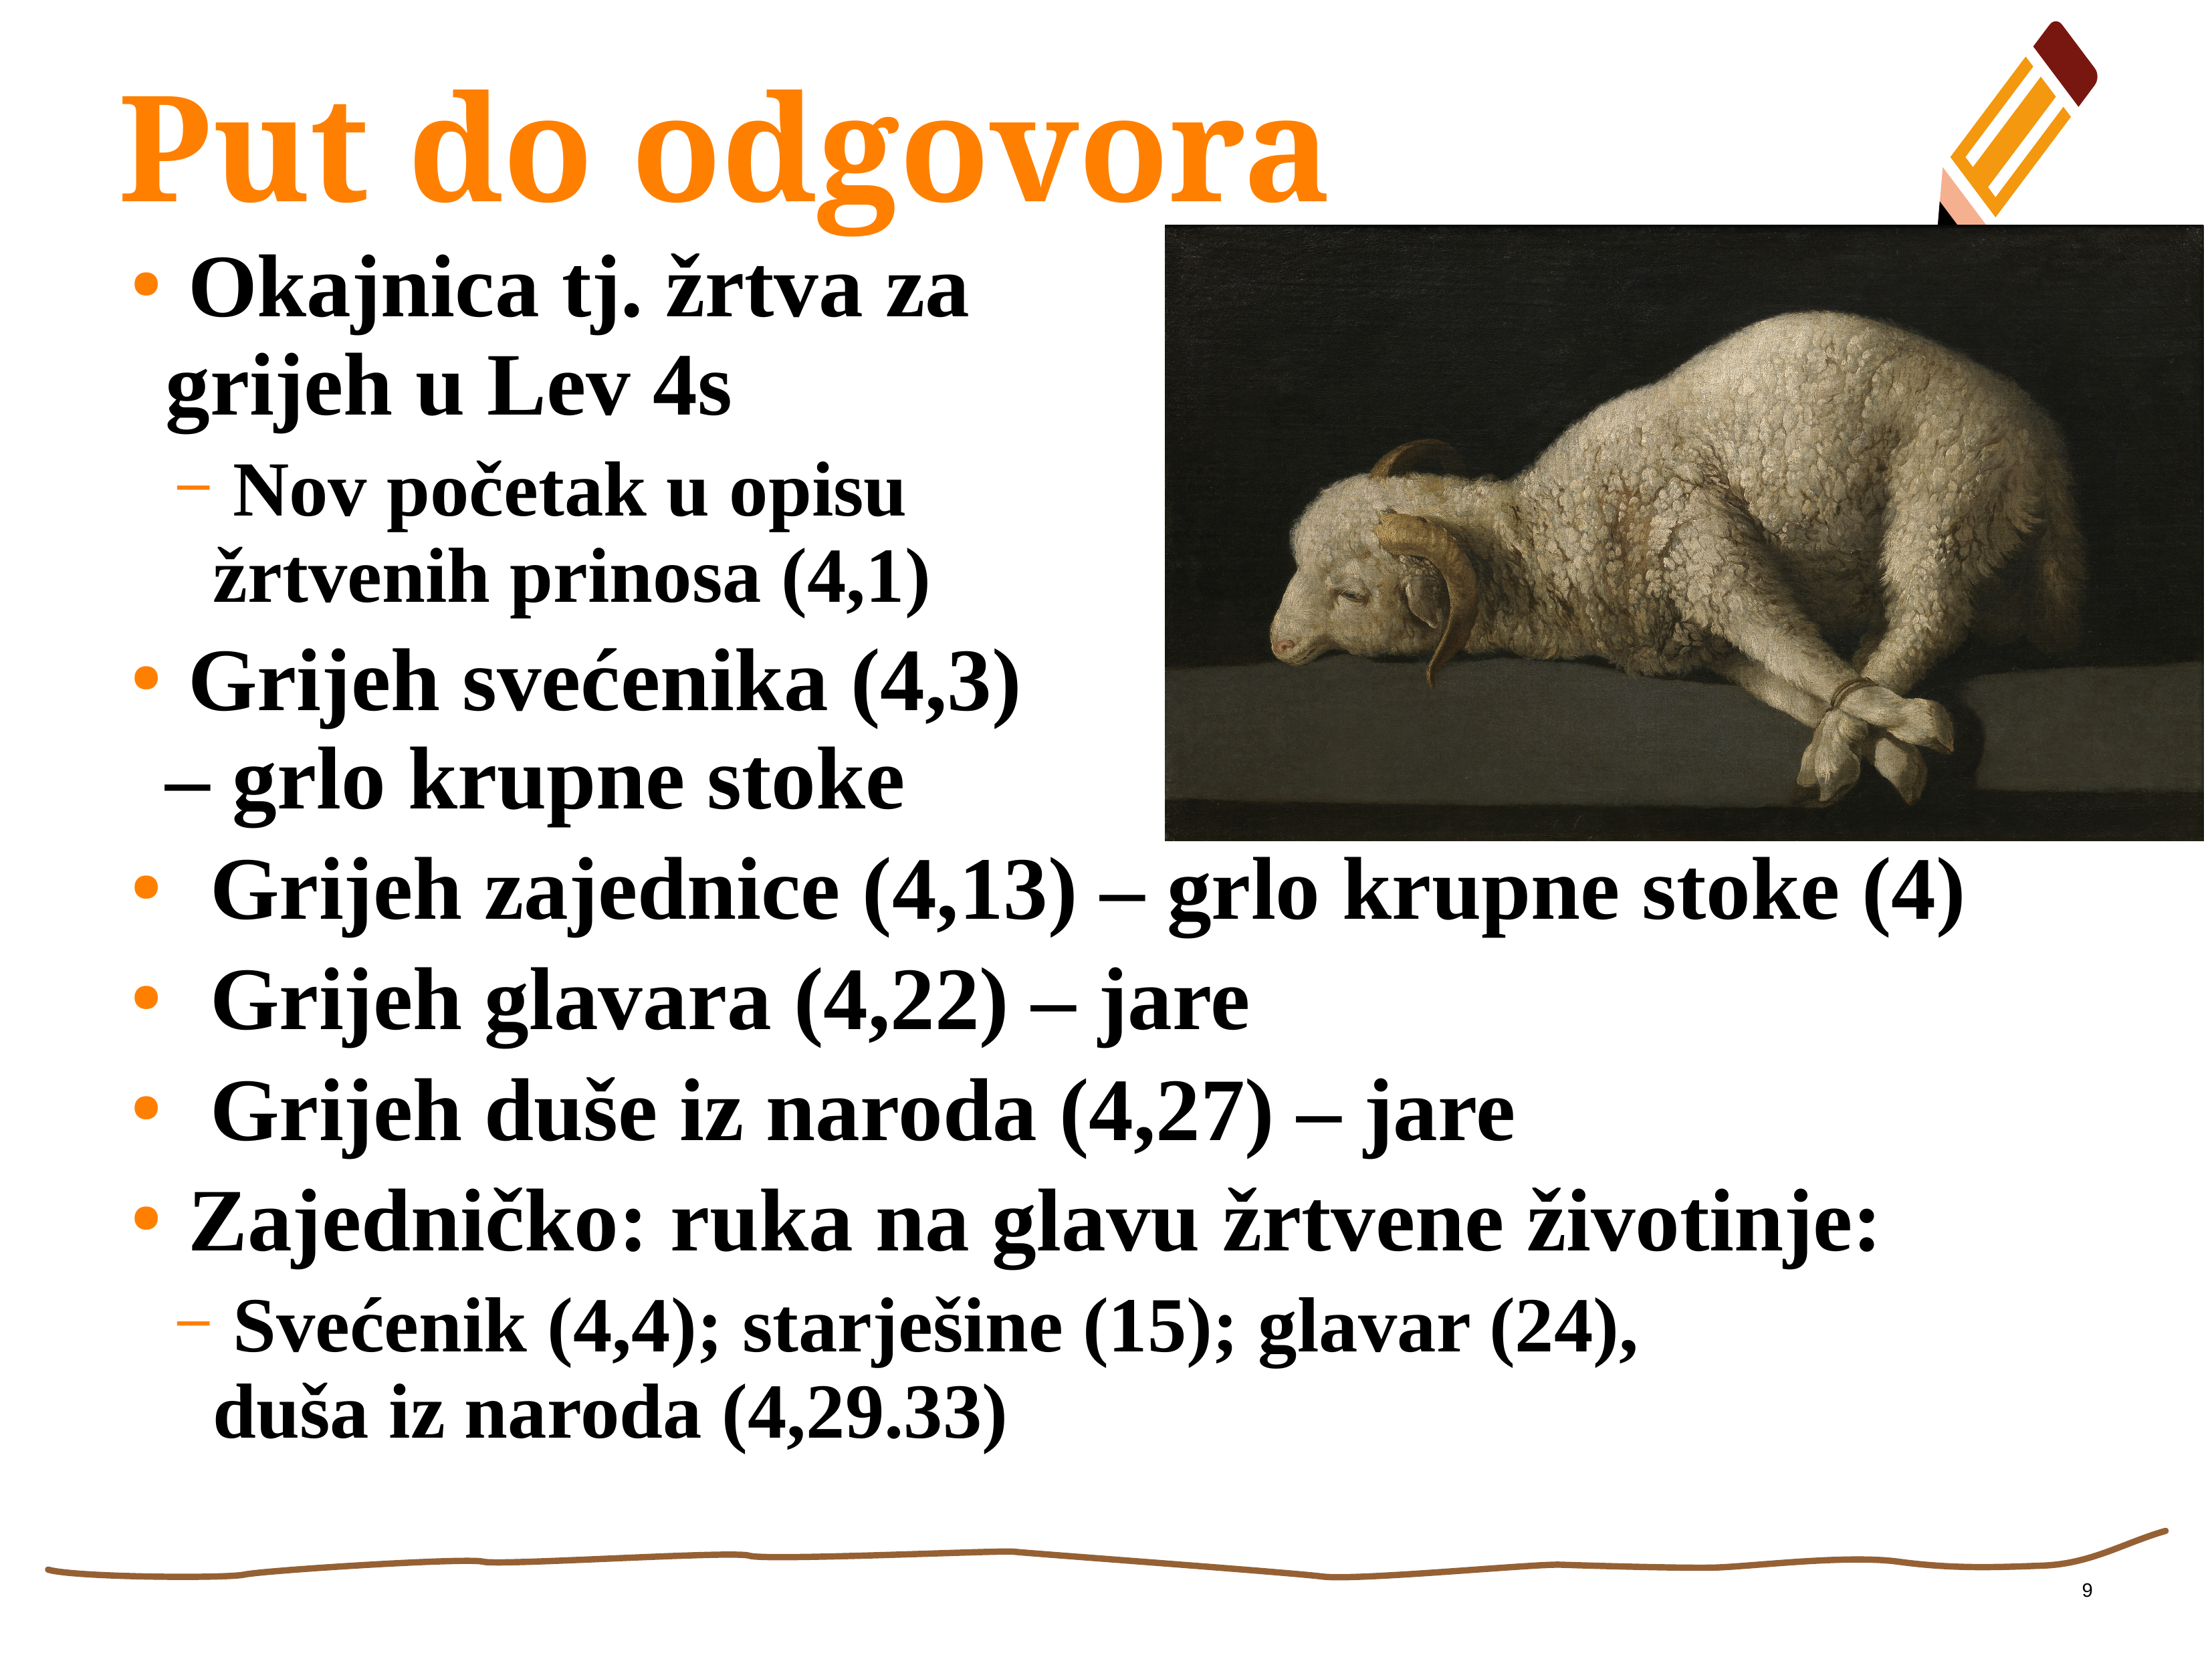

# Put do odgovora
 Okajnica tj. žrtva za
grijeh u Lev 4s
 Nov početak u opisu
žrtvenih prinosa (4,1)
 Grijeh svećenika (4,3)
– grlo krupne stoke
 Grijeh zajednice (4,13) – grlo krupne stoke (4)
 Grijeh glavara (4,22) – jare
 Grijeh duše iz naroda (4,27) – jare
 Zajedničko: ruka na glavu žrtvene životinje:
 Svećenik (4,4); starješine (15); glavar (24),
duša iz naroda (4,29.33)
9